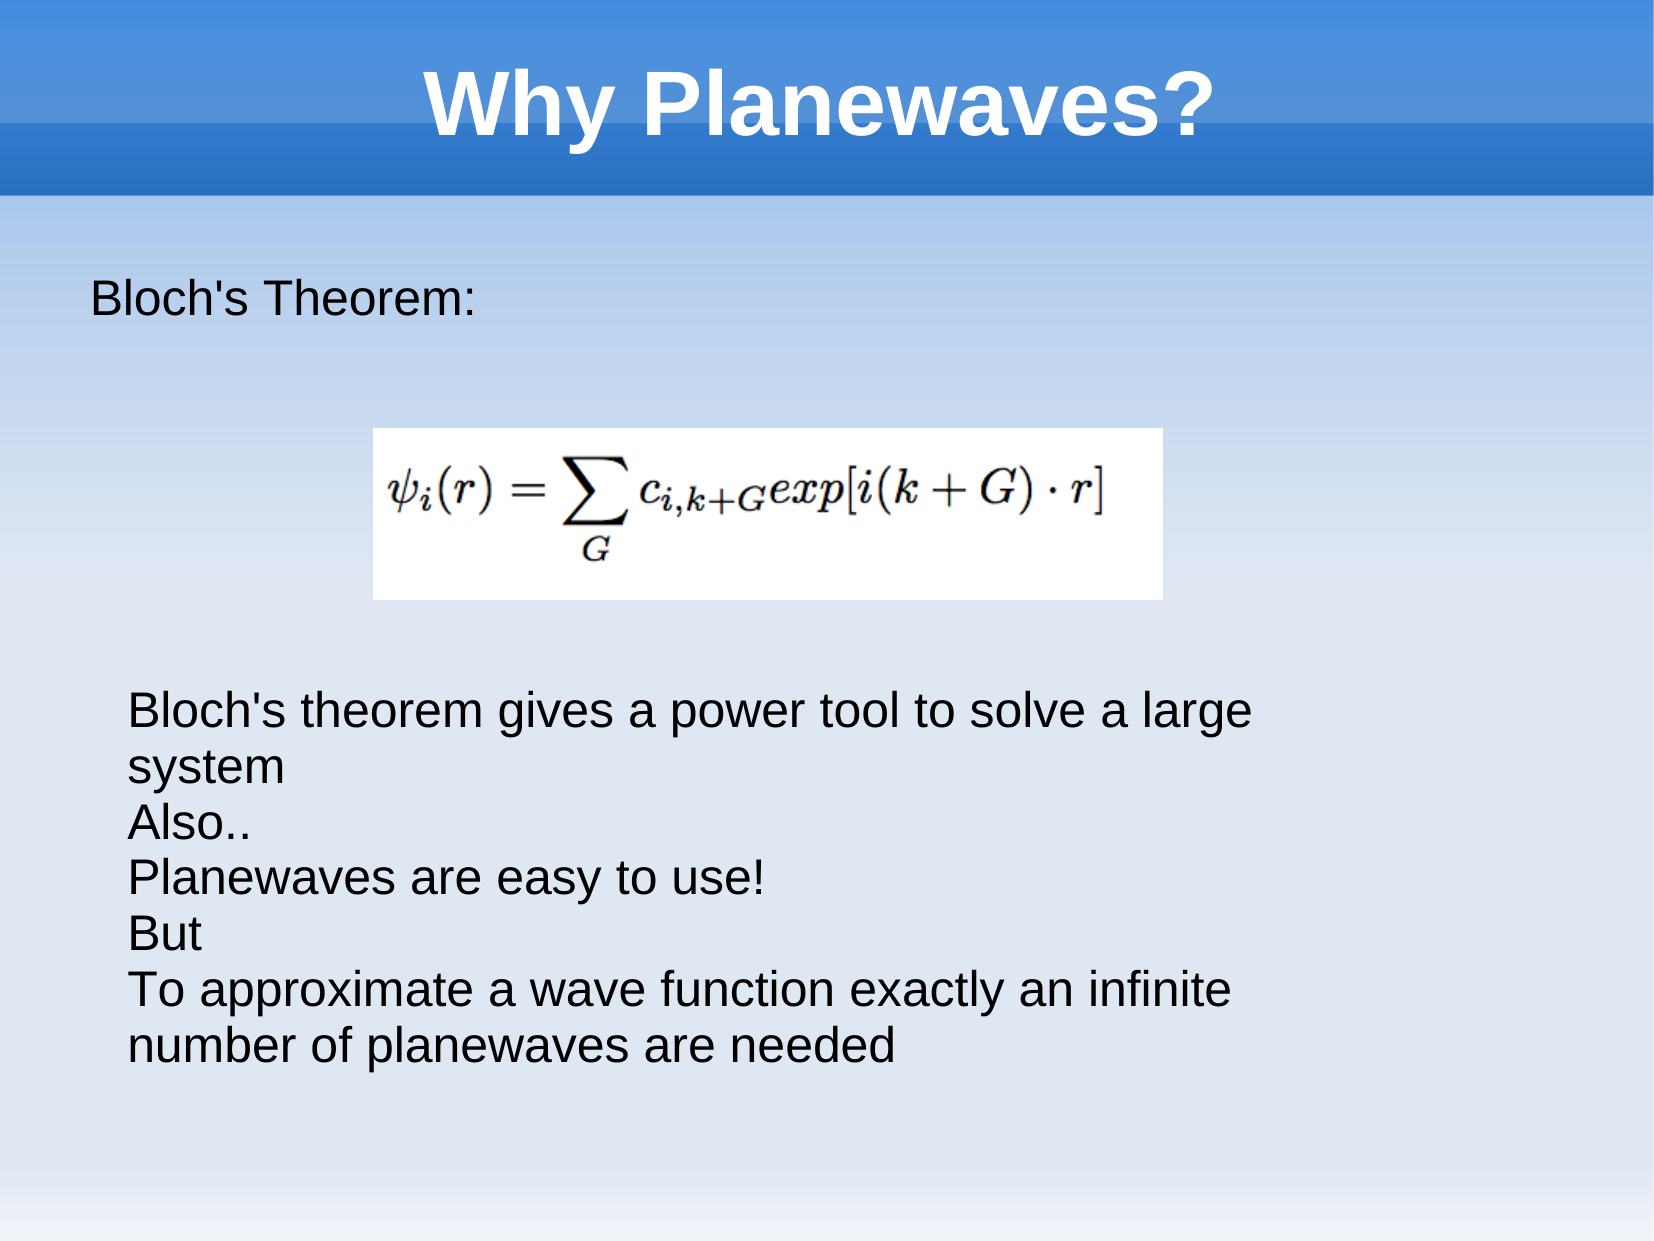

# Why Planewaves?
Bloch's Theorem:
Bloch's theorem gives a power tool to solve a large system
Also..
Planewaves are easy to use!
But
To approximate a wave function exactly an infinite number of planewaves are needed